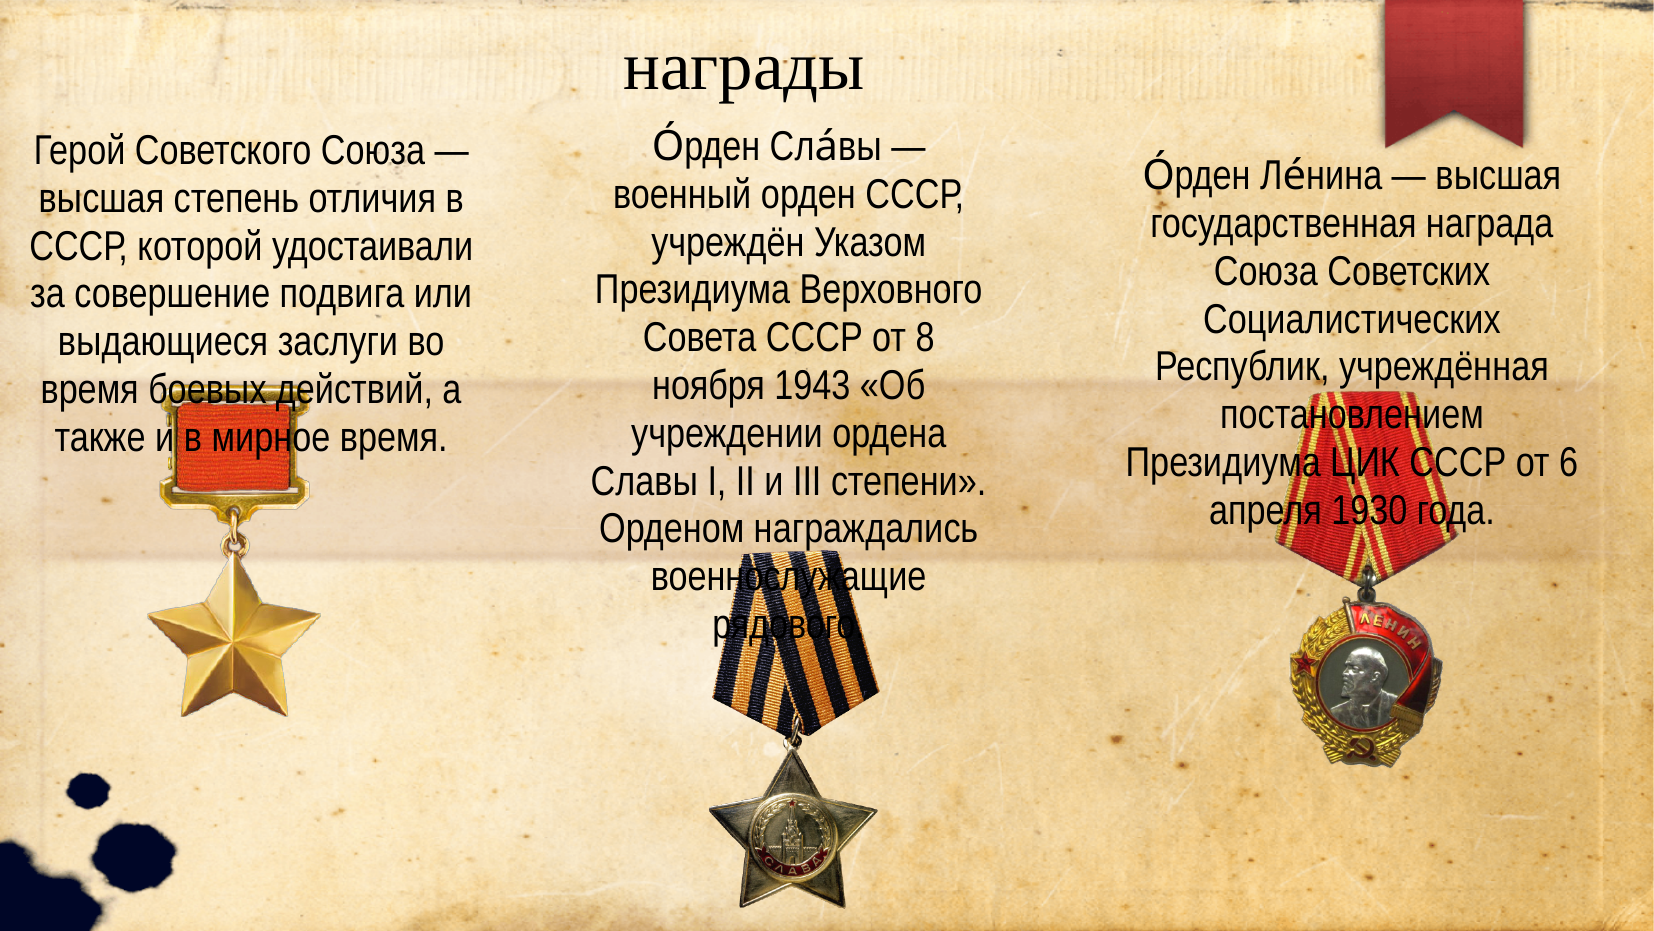

# награды
О́рден Сла́вы — военный орден СССР, учреждён Указом Президиума Верховного Совета СССР от 8 ноября 1943 «Об учреждении ордена Славы I, II и III степени». Орденом награждались военнослужащие рядового.
Герой Советского Союза — высшая степень отличия в СССР, которой удостаивали за совершение подвига или выдающиеся заслуги во время боевых действий, а также и в мирное время.
О́рден Ле́нина — высшая государственная награда Союза Советских Социалистических Республик, учреждённая постановлением Президиума ЦИК СССР от 6 апреля 1930 года.